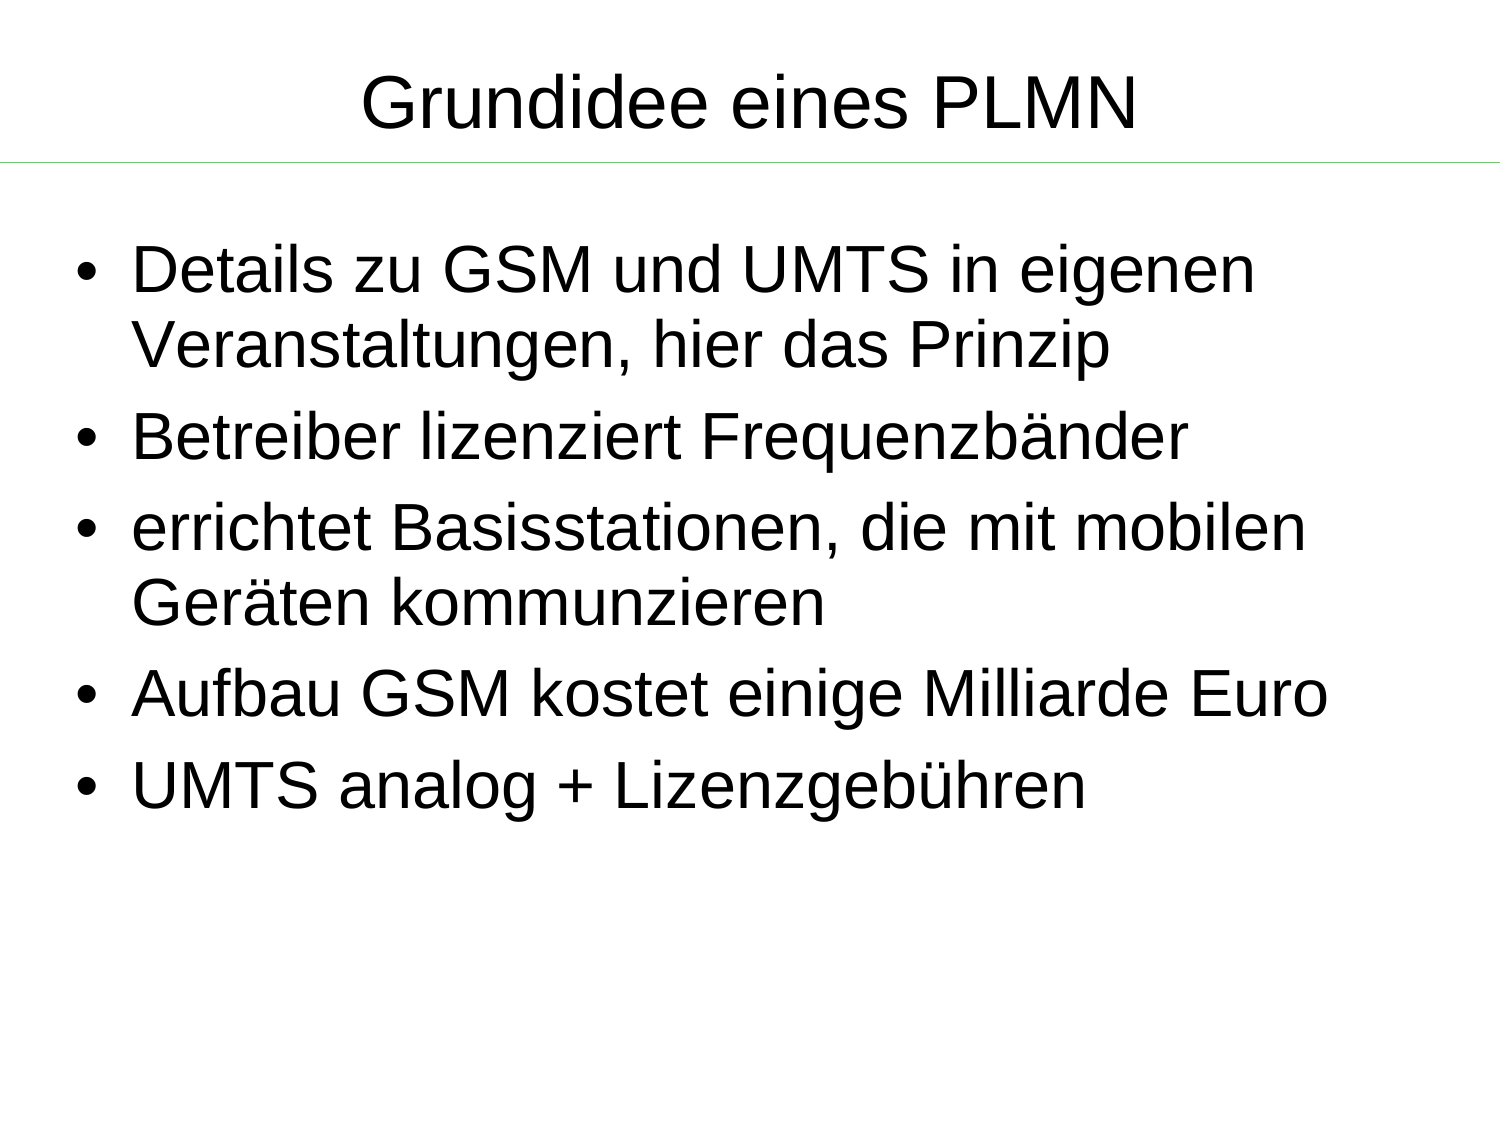

# Grundidee eines PLMN
Details zu GSM und UMTS in eigenen Veranstaltungen, hier das Prinzip
Betreiber lizenziert Frequenzbänder
errichtet Basisstationen, die mit mobilen Geräten kommunzieren
Aufbau GSM kostet einige Milliarde Euro
UMTS analog + Lizenzgebühren